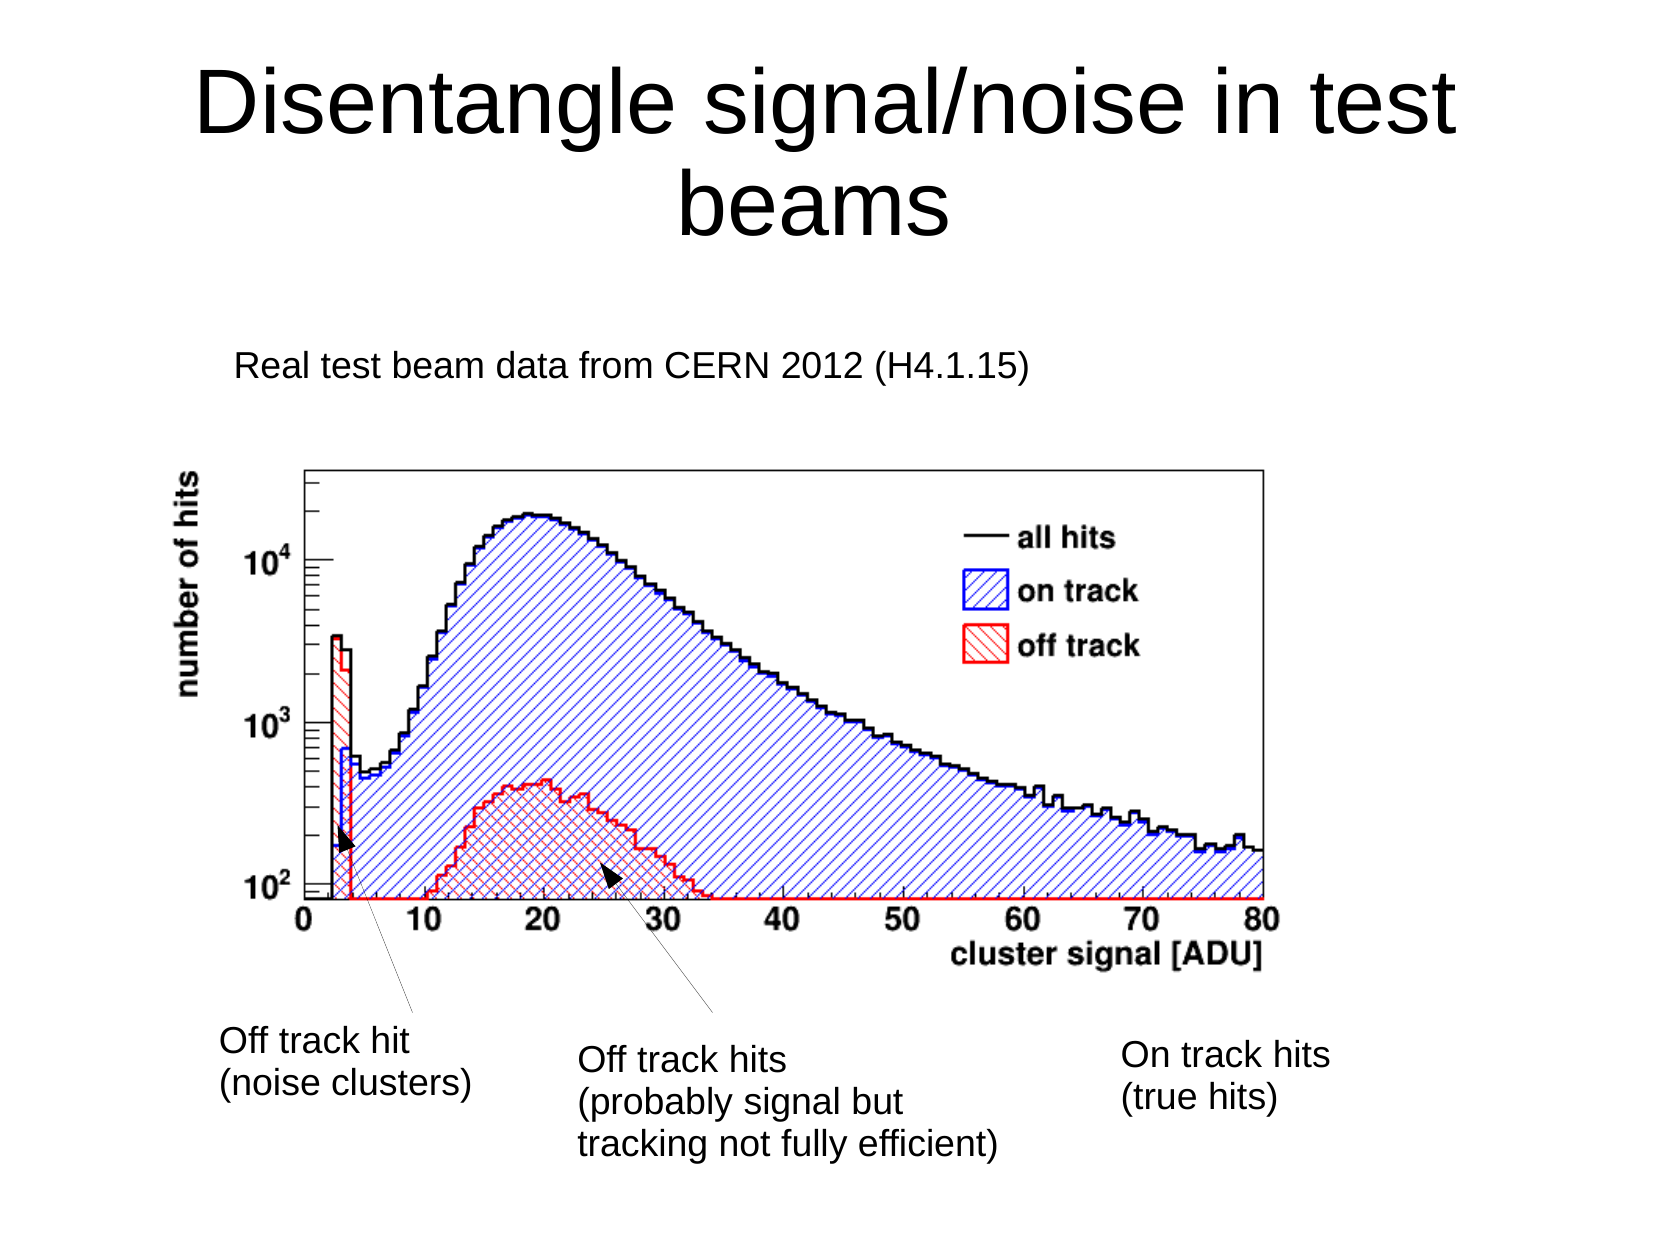

# Disentangle signal/noise in test beams
Real test beam data from CERN 2012 (H4.1.15)
 Off track hit
 (noise clusters)
On track hits
(true hits)
Off track hits
(probably signal but
tracking not fully efficient)